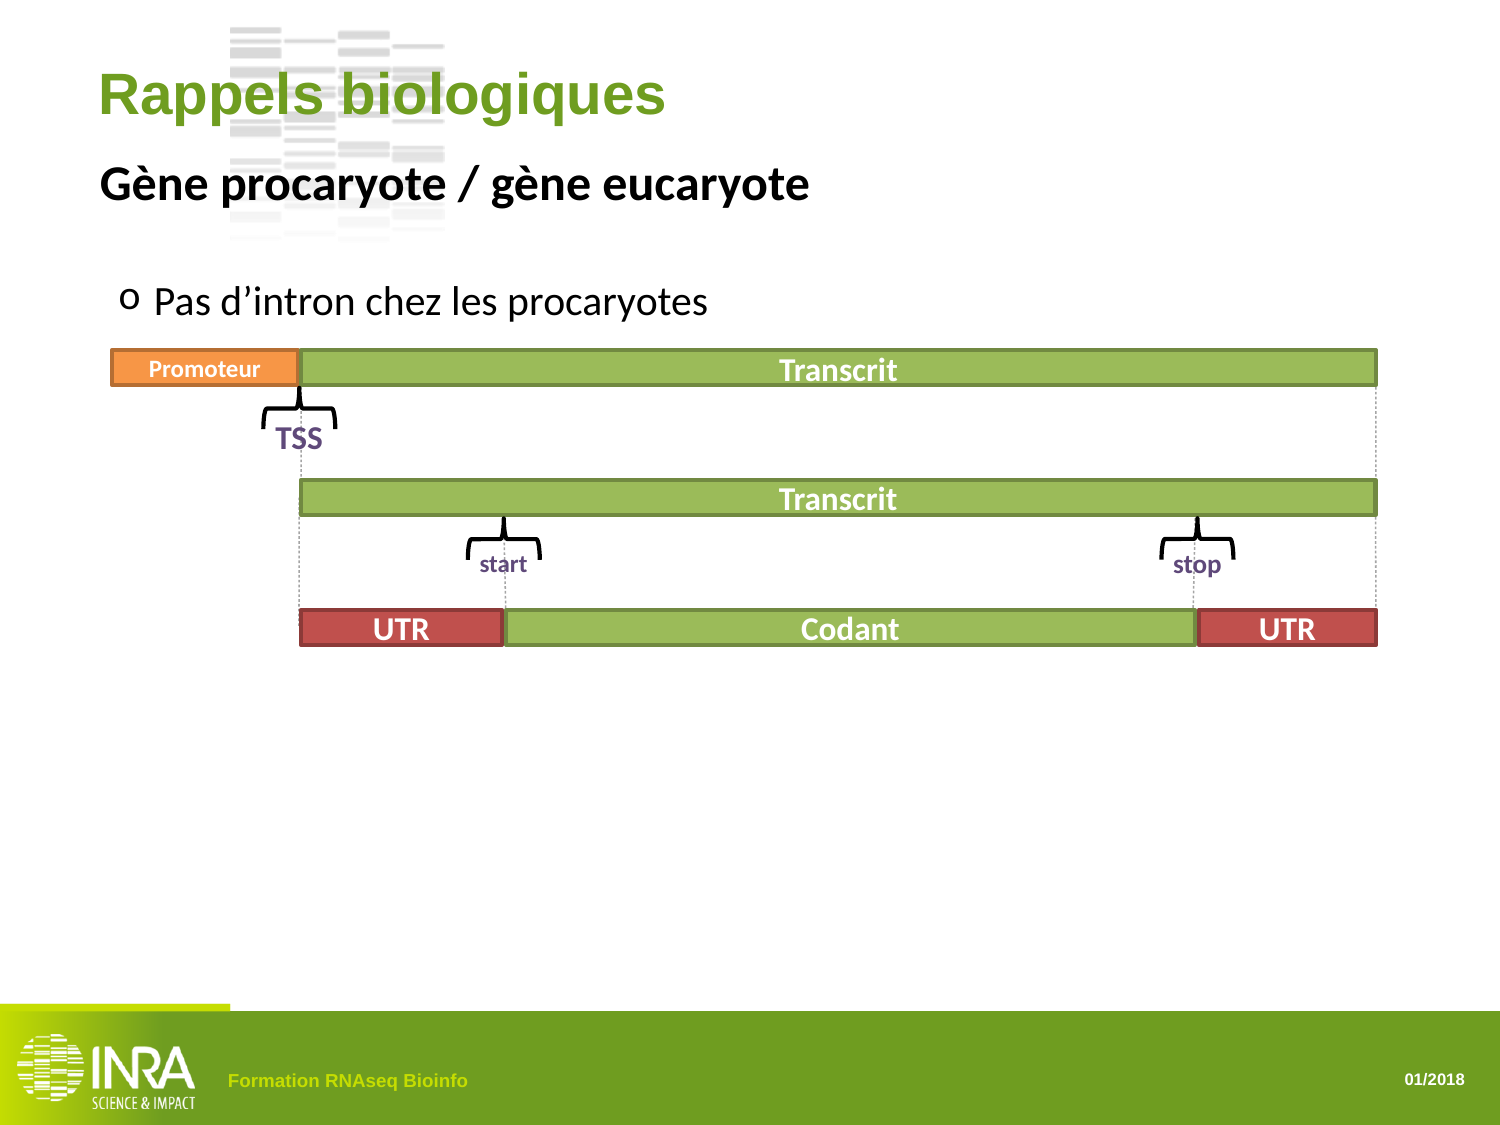

Rappels biologiques
Gène procaryote / gène eucaryote
Pas d’intron chez les procaryotes
Promoteur
Transcrit
TSS
Transcrit
stop
start
UTR
Codant
UTR